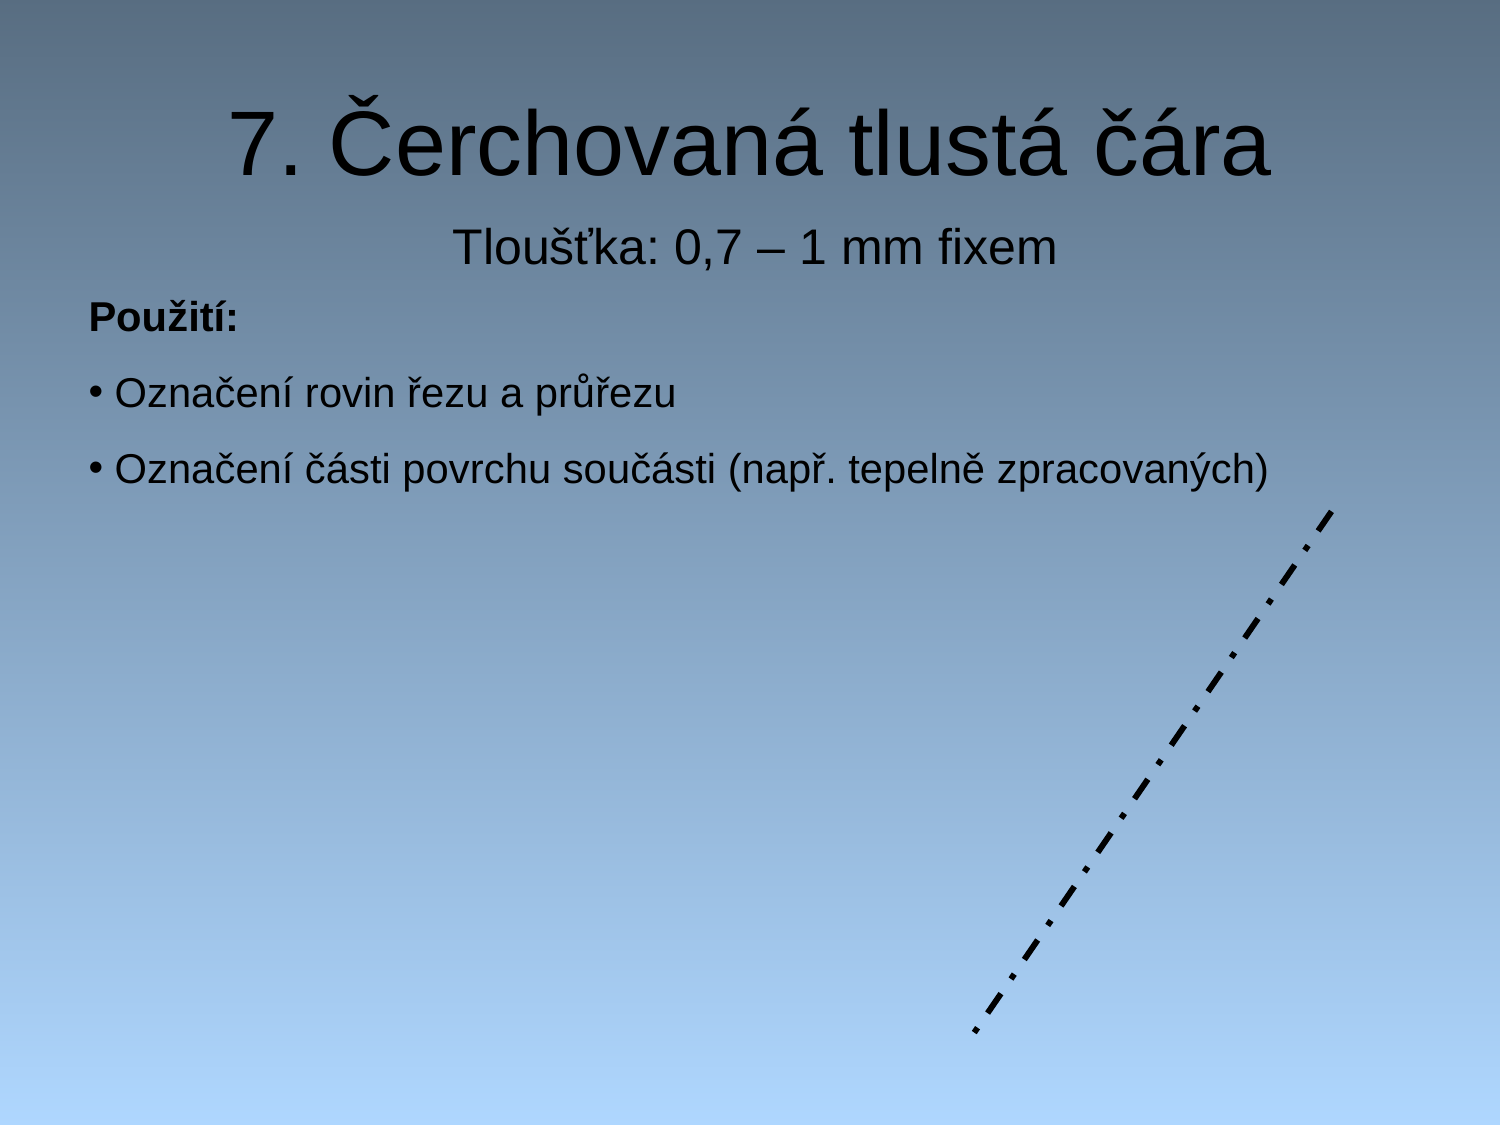

# 7. Čerchovaná tlustá čára
Tloušťka: 0,7 ‒ 1 mm fixem
Použití:
 Označení rovin řezu a průřezu
 Označení části povrchu součásti (např. tepelně zpracovaných)